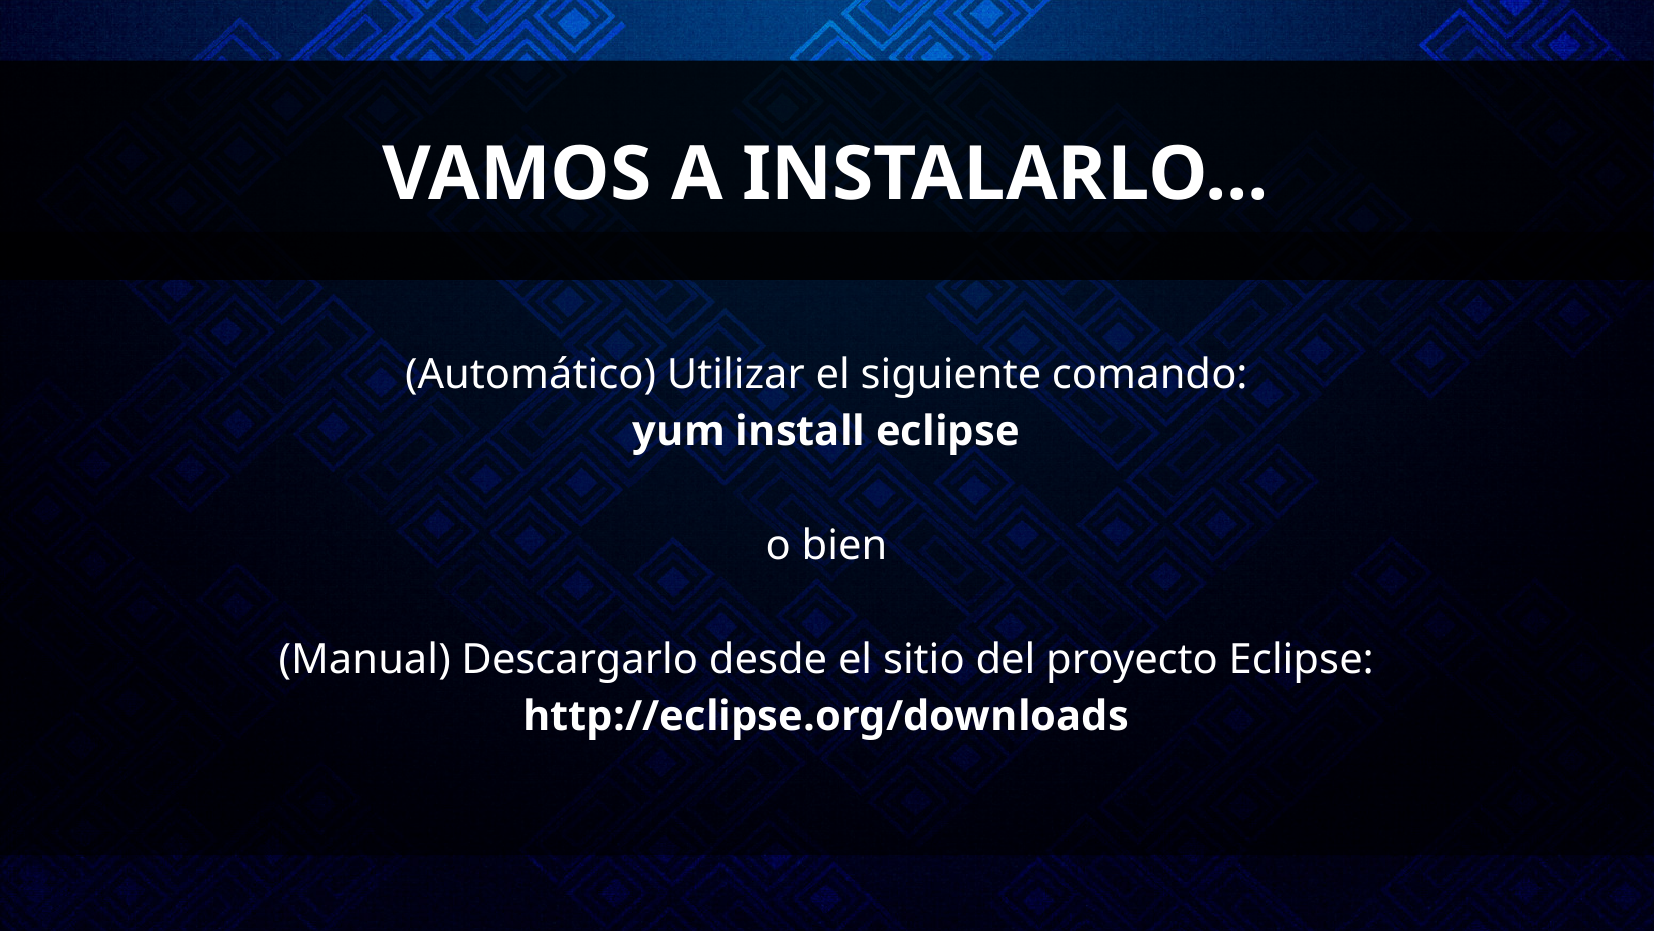

VAMOS A INSTALARLO...
(Automático) Utilizar el siguiente comando:
yum install eclipse
o bien
(Manual) Descargarlo desde el sitio del proyecto Eclipse:
http://eclipse.org/downloads